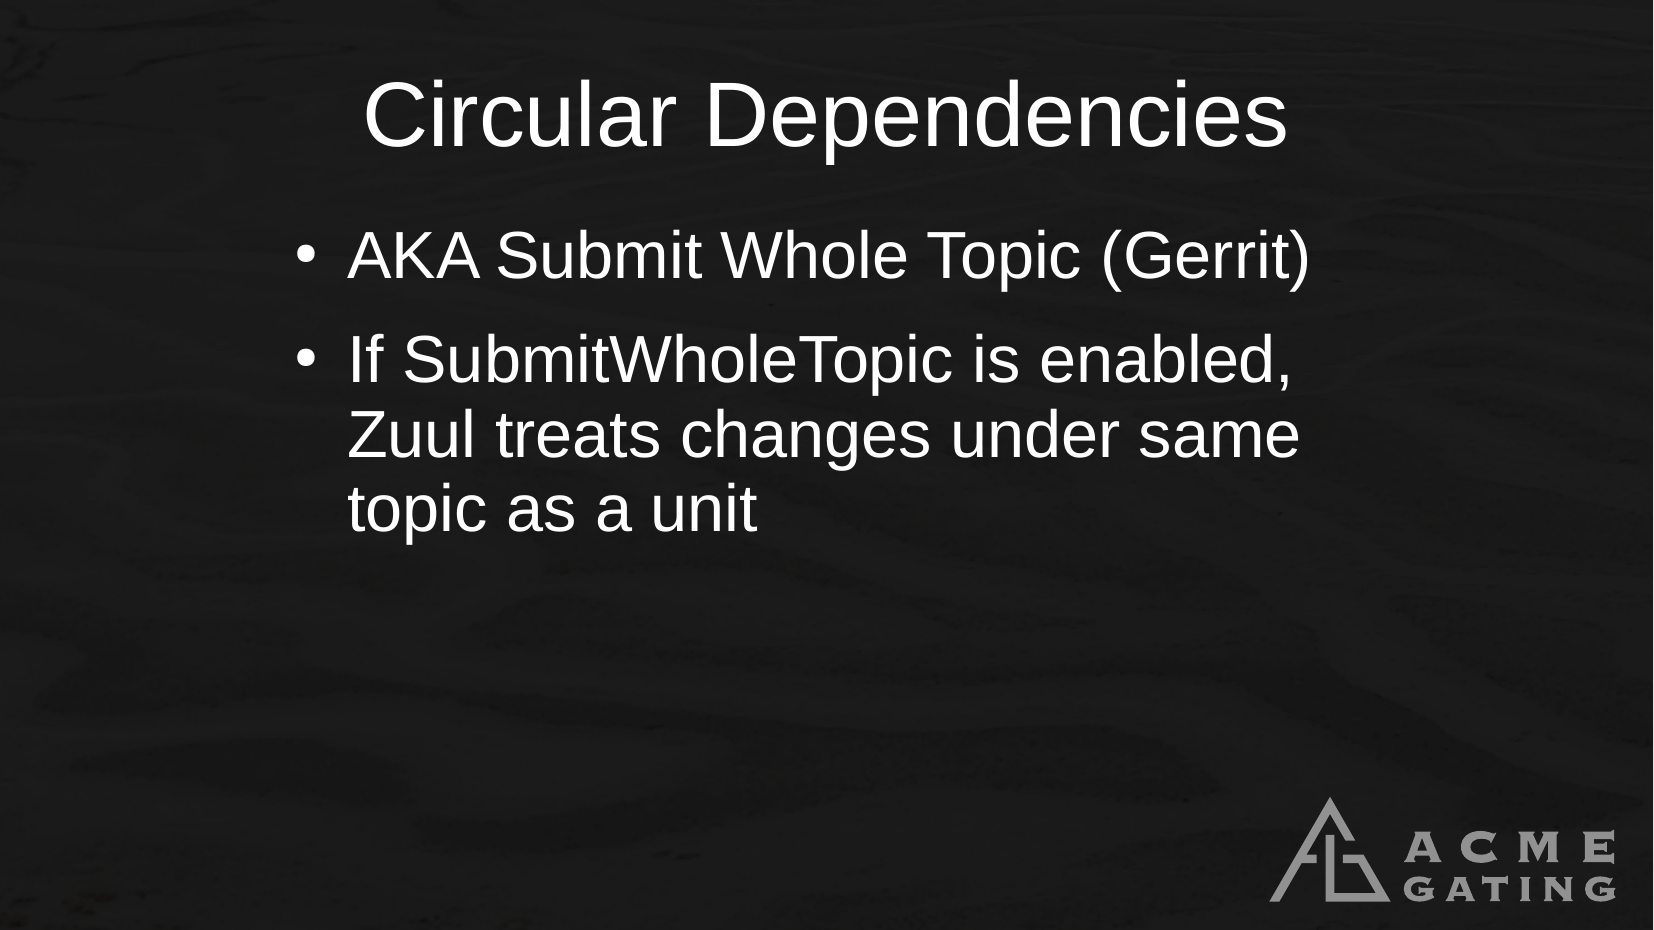

# Circular Dependencies
AKA Submit Whole Topic (Gerrit)
If SubmitWholeTopic is enabled, Zuul treats changes under same topic as a unit